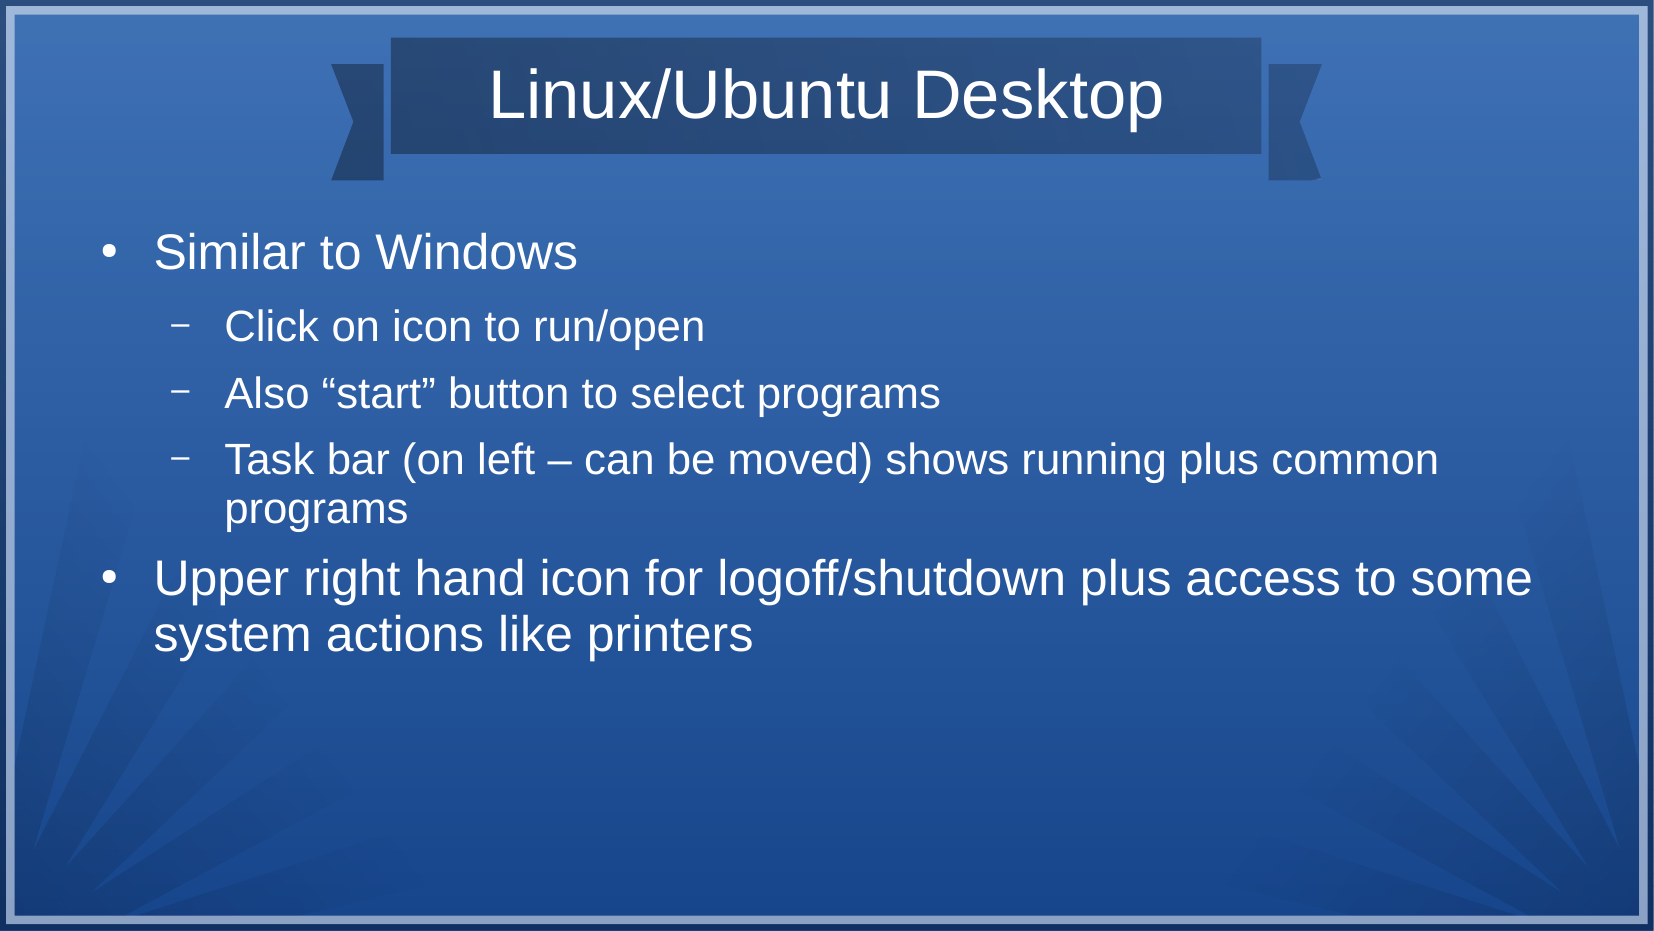

# Linux/Ubuntu Desktop
Similar to Windows
Click on icon to run/open
Also “start” button to select programs
Task bar (on left – can be moved) shows running plus common programs
Upper right hand icon for logoff/shutdown plus access to some system actions like printers